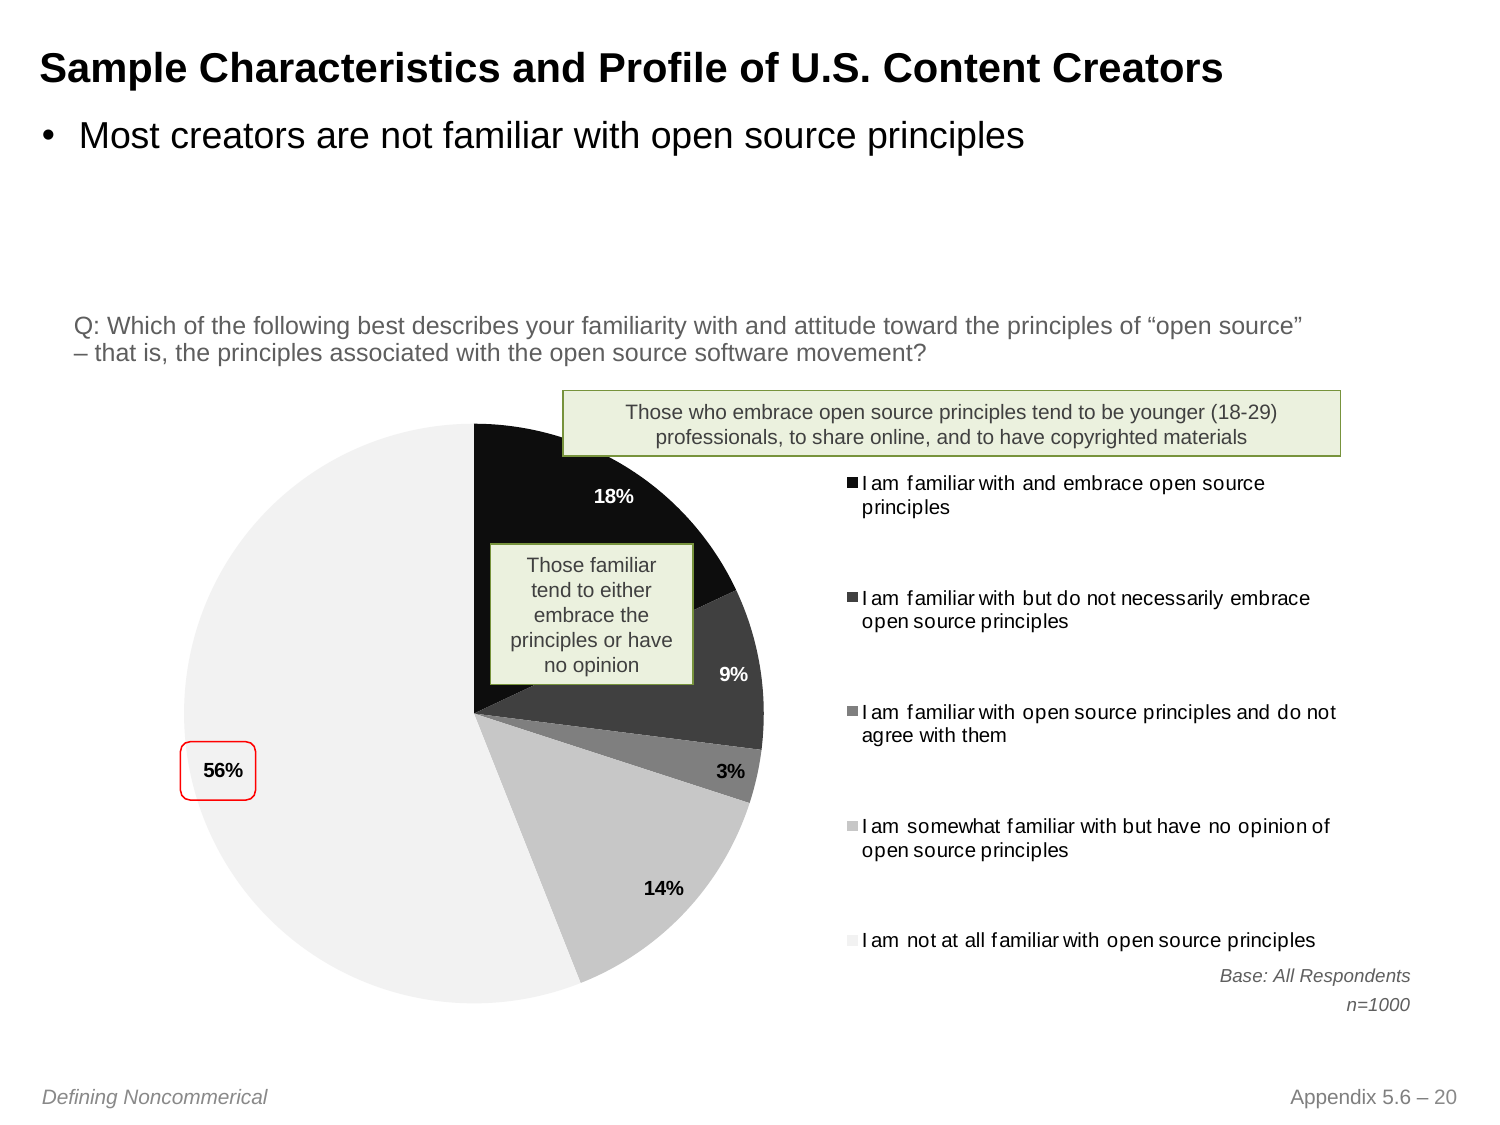

Sample Characteristics and Profile of U.S. Content Creators
Most creators are not familiar with open source principles
Q: Which of the following best describes your familiarity with and attitude toward the principles of “open source” – that is, the principles associated with the open source software movement?
Those who embrace open source principles tend to be younger (18-29) professionals, to share online, and to have copyrighted materials
Those familiar tend to either embrace the principles or have no opinion
Base: All Respondents
n=1000
Defining Noncommerical
Appendix 5.6 –